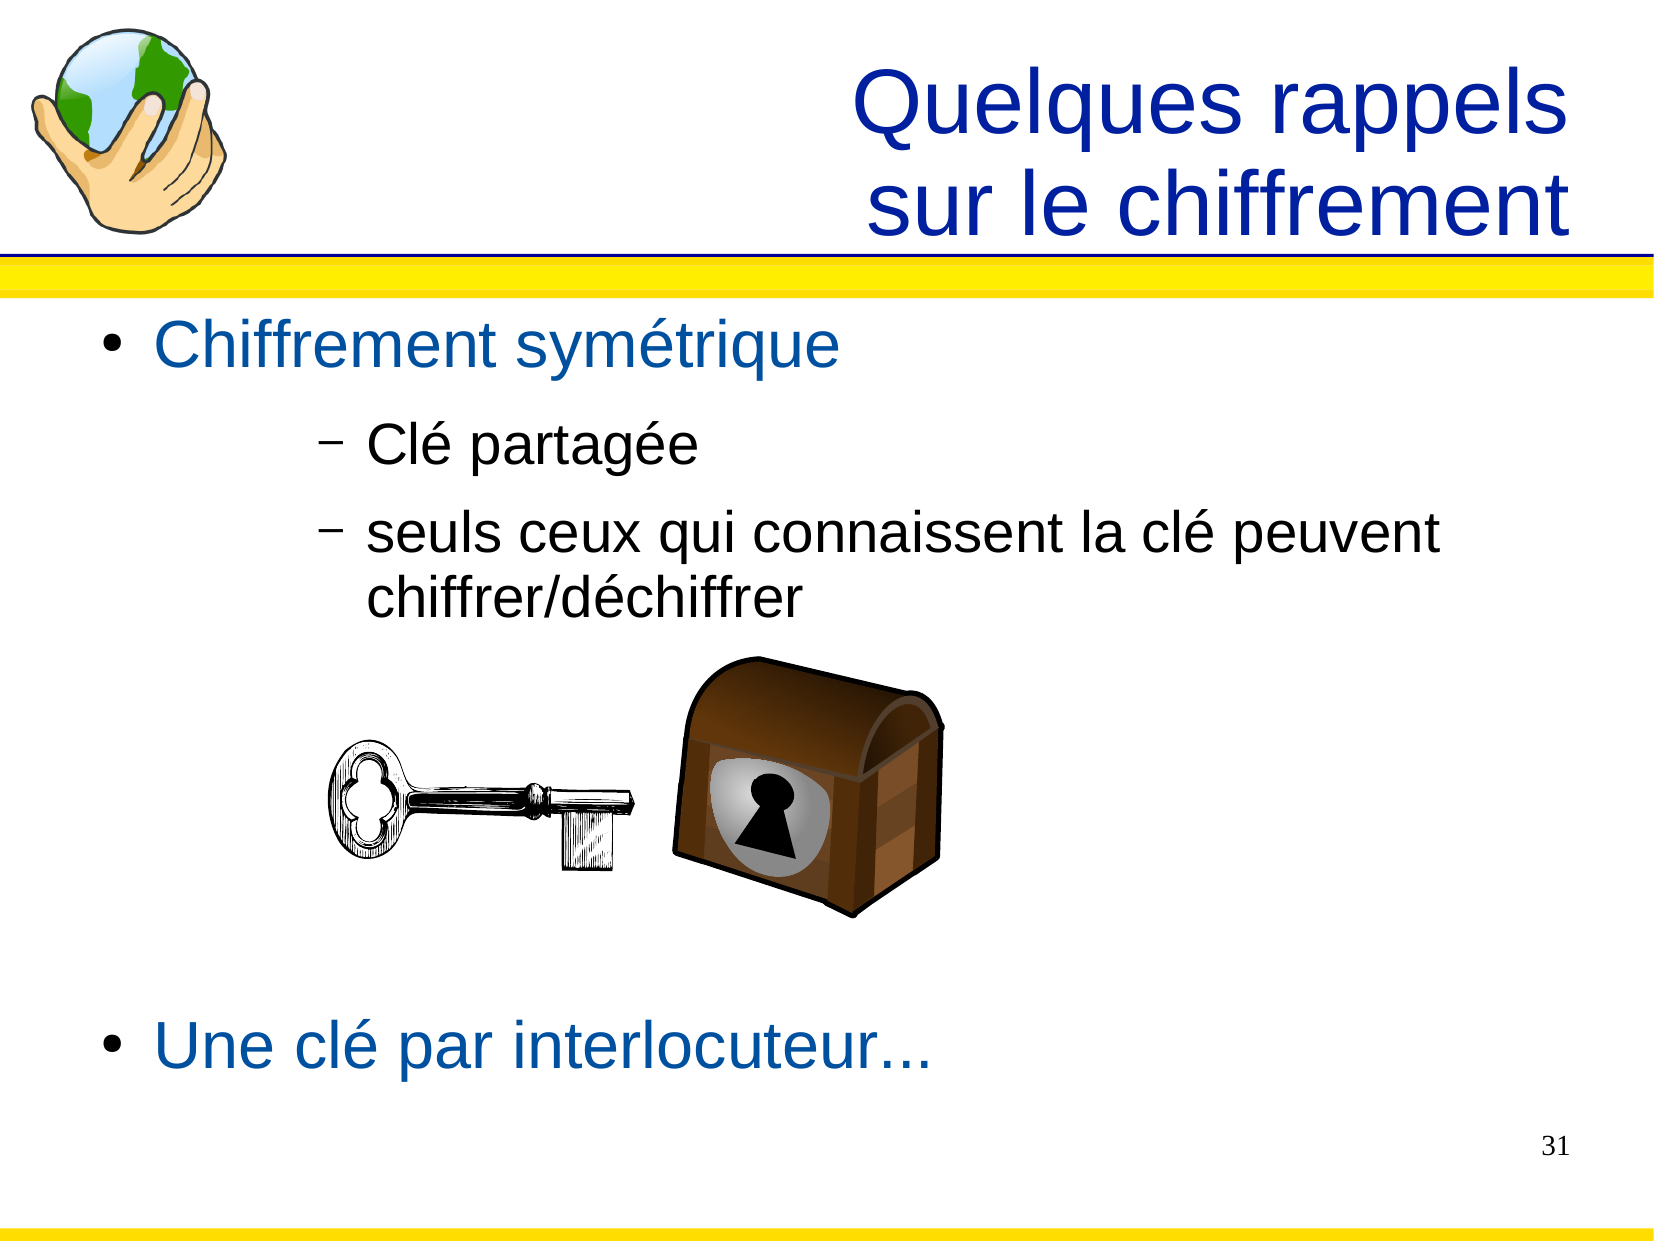

# Quelques rappels sur le chiffrement
Chiffrement symétrique
Clé partagée
seuls ceux qui connaissent la clé peuvent chiffrer/déchiffrer
Une clé par interlocuteur...
31